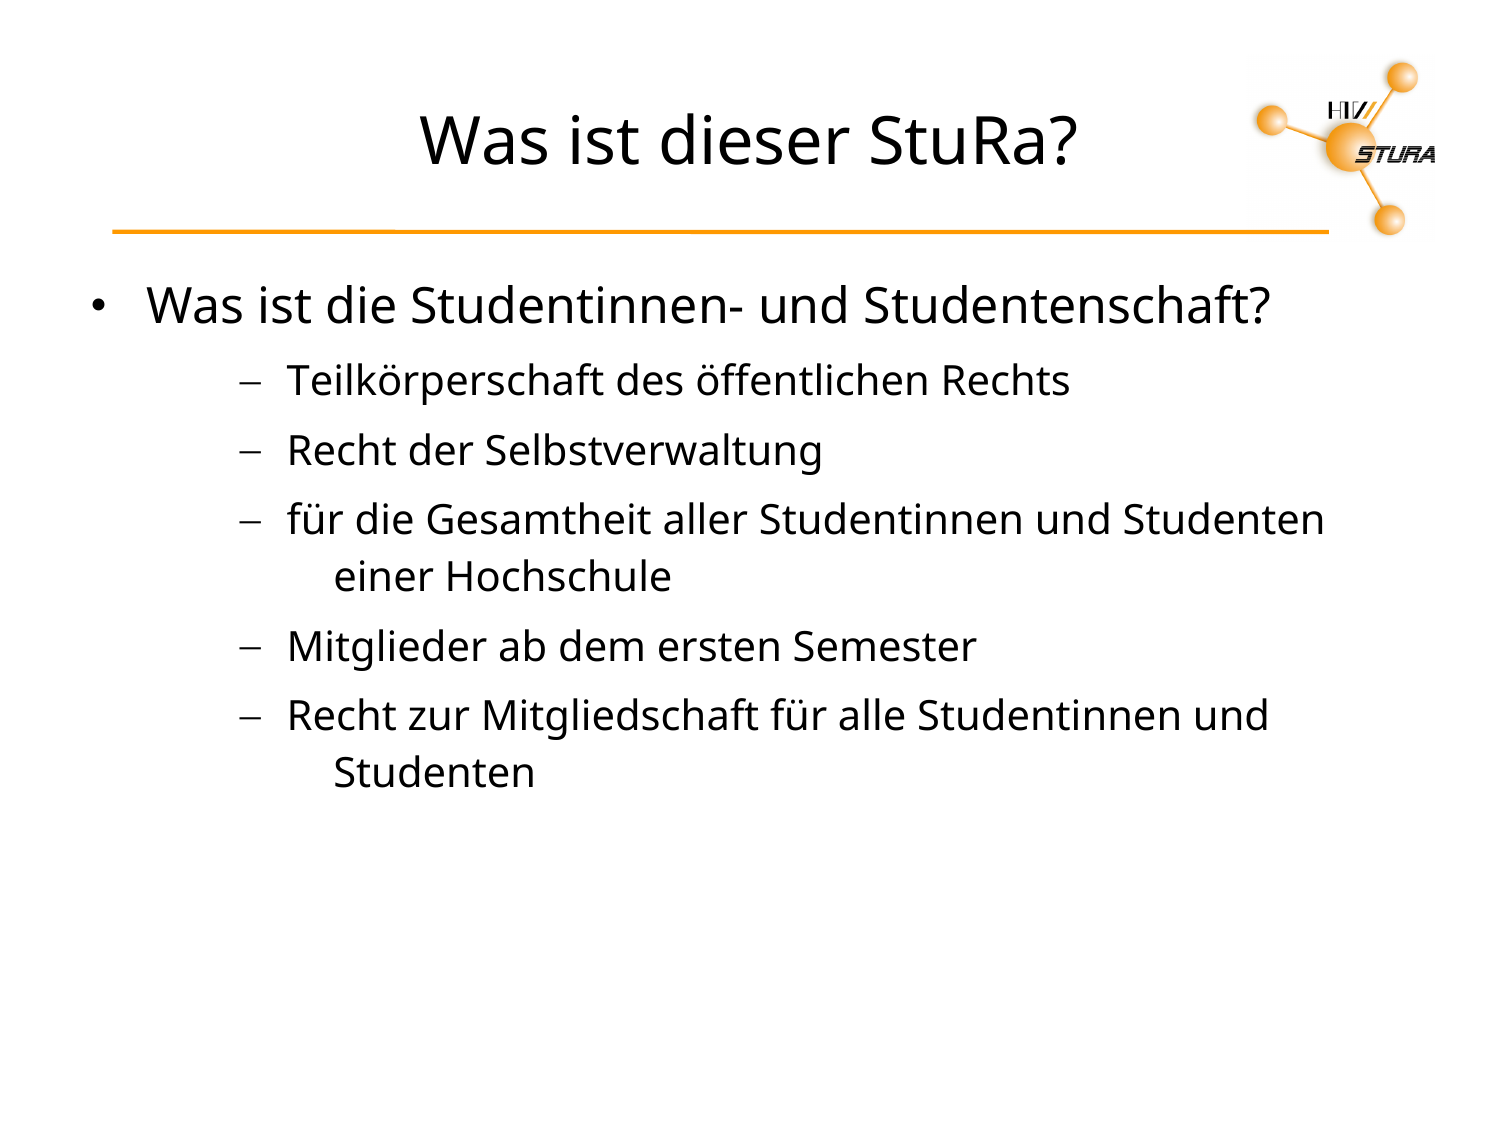

# Was ist dieser StuRa?
Was ist die Studentinnen- und Studentenschaft?
Teilkörperschaft des öffentlichen Rechts
Recht der Selbstverwaltung
für die Gesamtheit aller Studentinnen und Studenten einer Hochschule
Mitglieder ab dem ersten Semester
Recht zur Mitgliedschaft für alle Studentinnen und Studenten